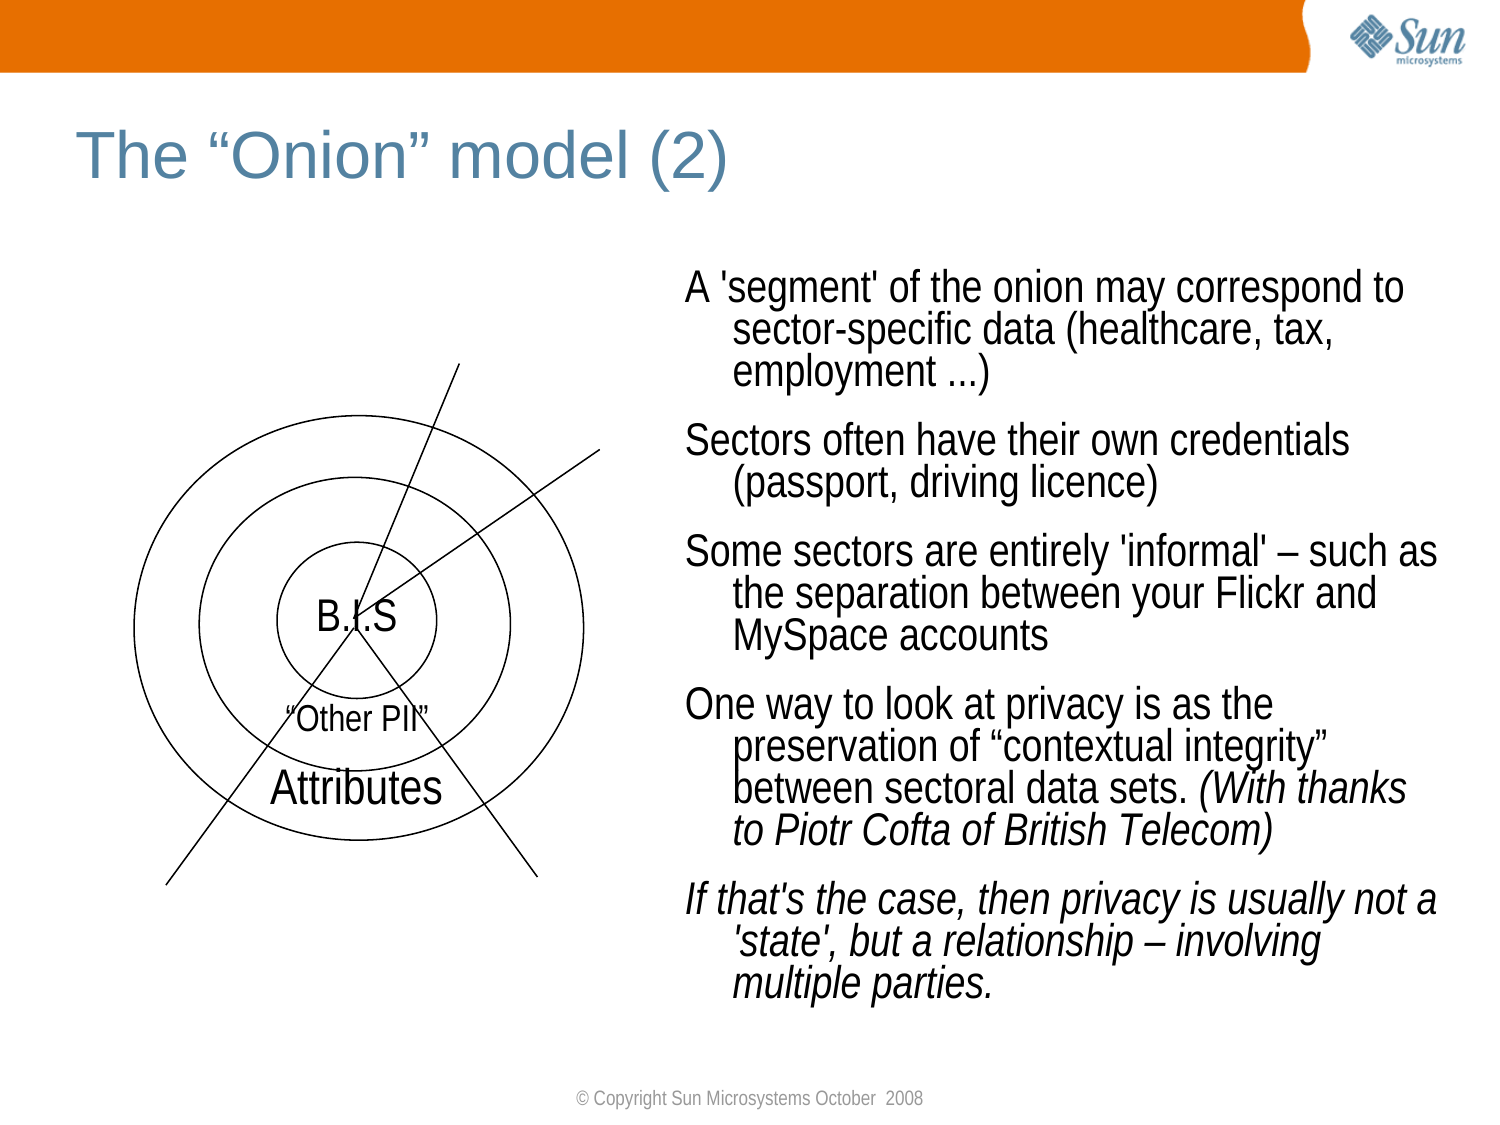

# The “Onion” model (2)
A 'segment' of the onion may correspond to sector-specific data (healthcare, tax, employment ...)
Sectors often have their own credentials (passport, driving licence)
Some sectors are entirely 'informal' – such as the separation between your Flickr and MySpace accounts
One way to look at privacy is as the preservation of “contextual integrity” between sectoral data sets. (With thanks to Piotr Cofta of British Telecom)
If that's the case, then privacy is usually not a 'state', but a relationship – involving multiple parties.
B.I.S
“Other PII”
Attributes